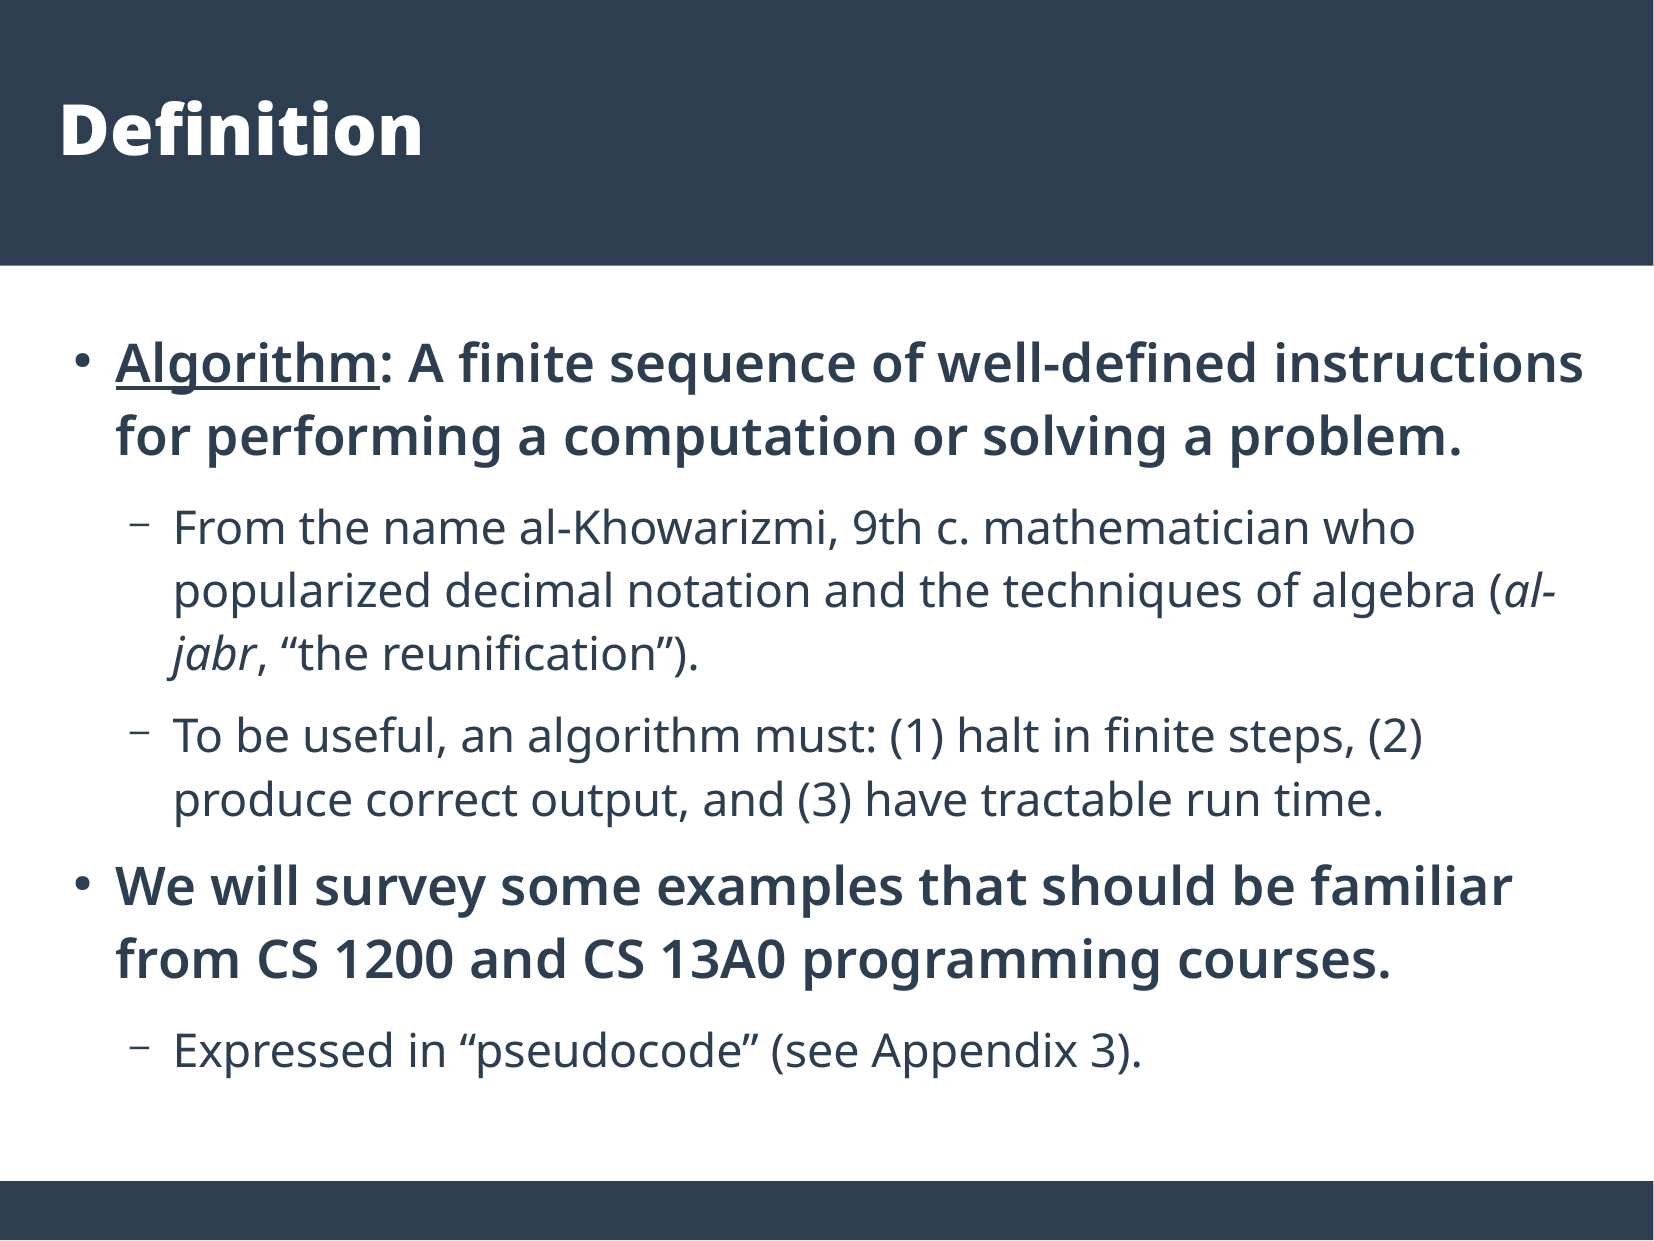

# Definition
Algorithm: A finite sequence of well-defined instructions for performing a computation or solving a problem.
From the name al-Khowarizmi, 9th c. mathematician who popularized decimal notation and the techniques of algebra (al-jabr, “the reunification”).
To be useful, an algorithm must: (1) halt in finite steps, (2) produce correct output, and (3) have tractable run time.
We will survey some examples that should be familiar from CS 1200 and CS 13A0 programming courses.
Expressed in “pseudocode” (see Appendix 3).